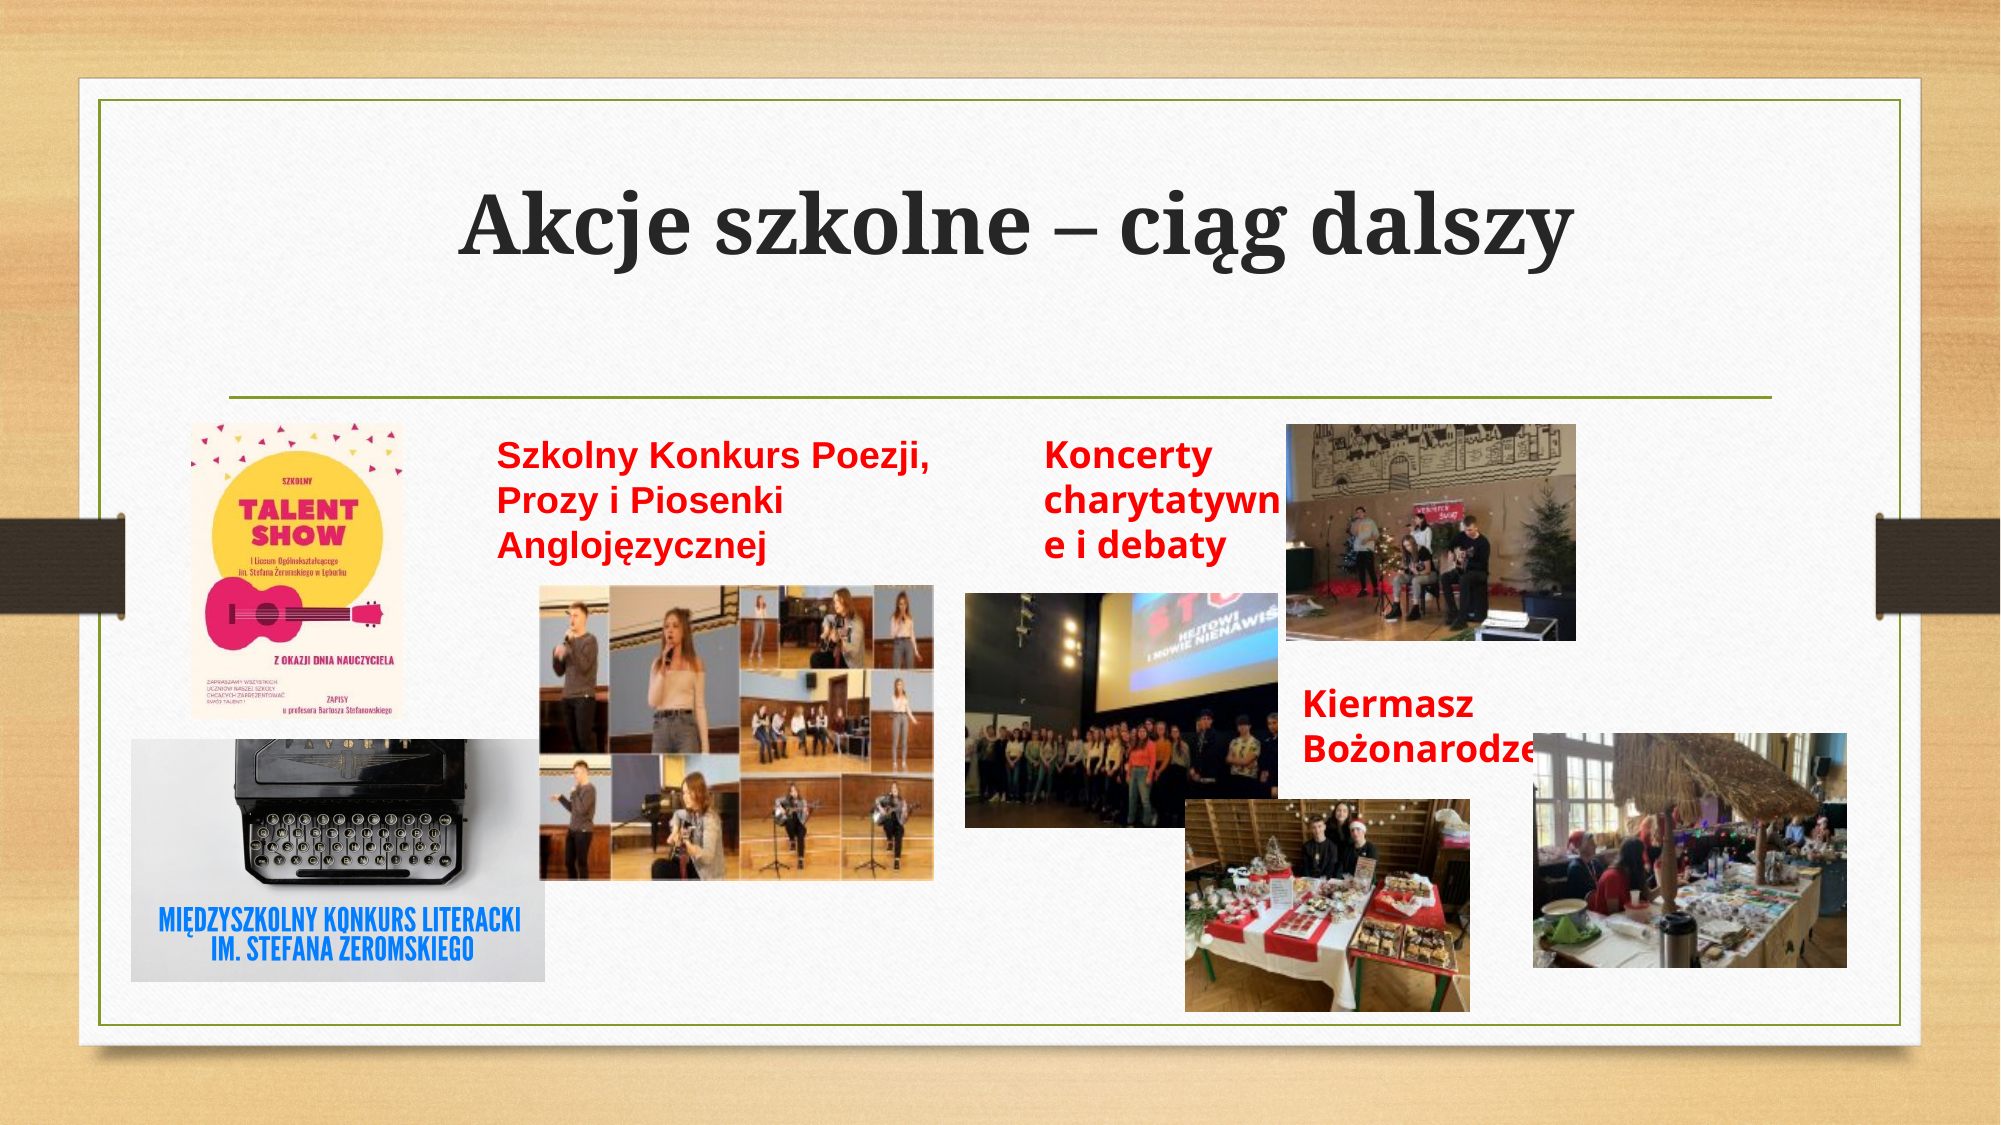

# Akcje szkolne – ciąg dalszy
Szkolny Konkurs Poezji, Prozy i Piosenki Anglojęzycznej
Koncerty charytatywne i debaty
Kiermasz Bożonarodzeniowy